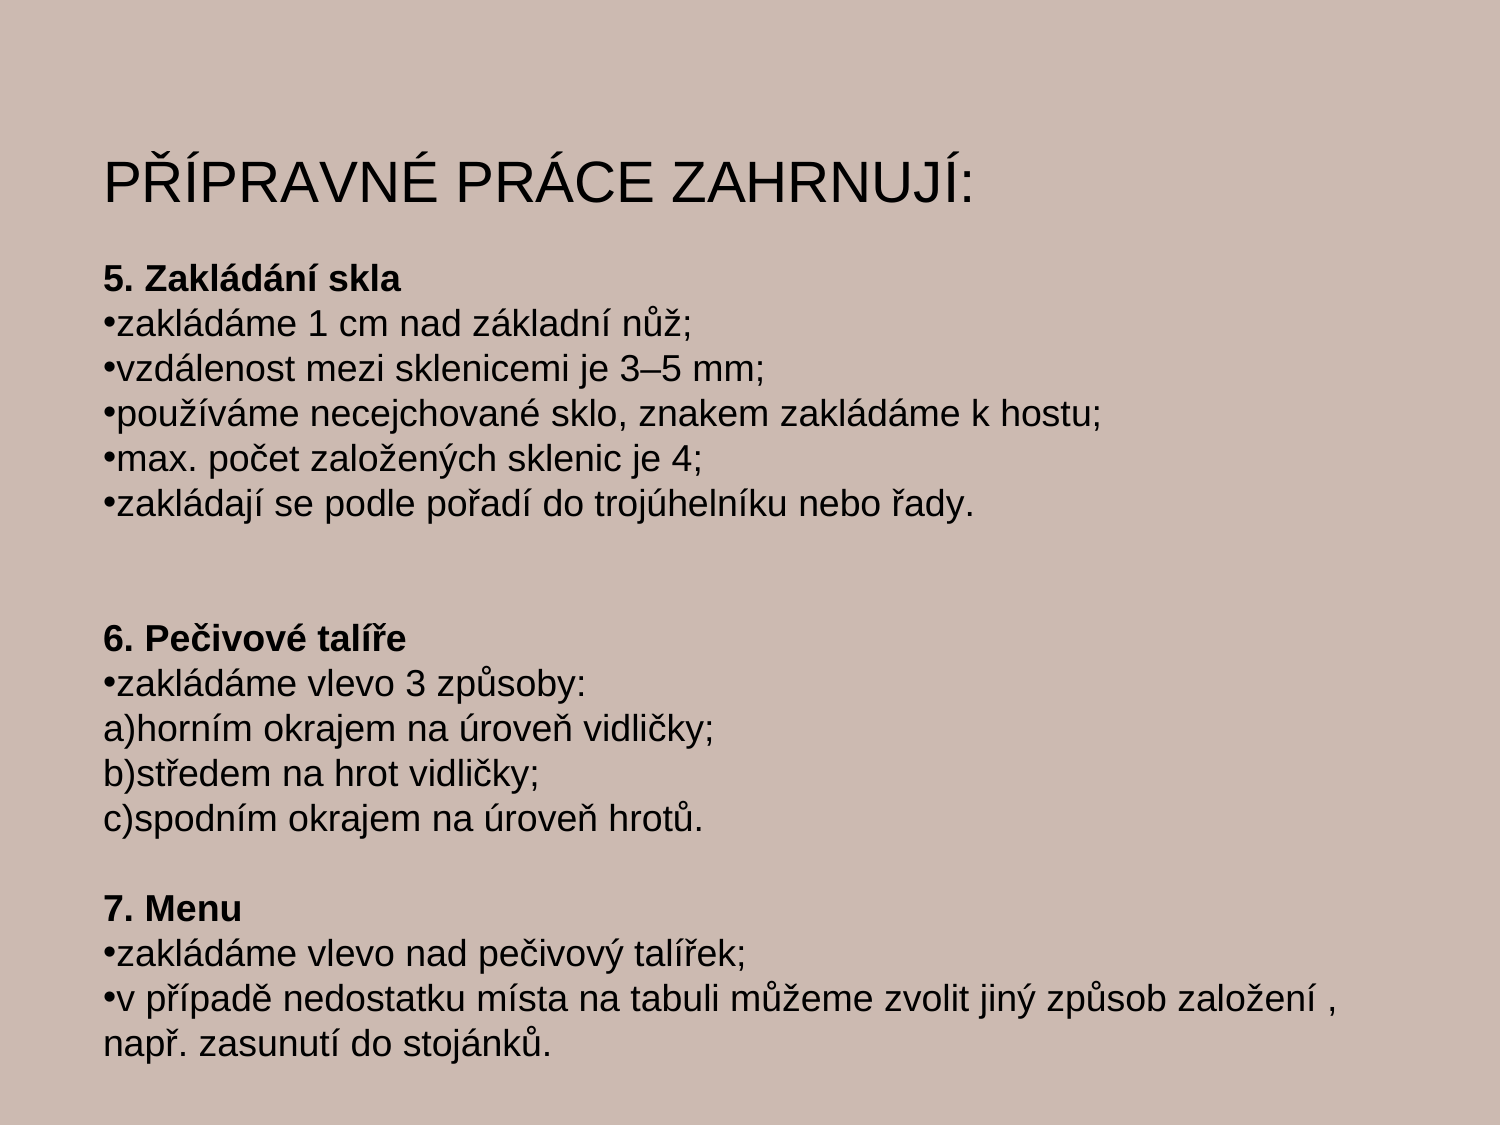

PŘÍPRAVNÉ PRÁCE ZAHRNUJÍ:
5. Zakládání skla
zakládáme 1 cm nad základní nůž;
vzdálenost mezi sklenicemi je 3–5 mm;
používáme necejchované sklo, znakem zakládáme k hostu;
max. počet založených sklenic je 4;
zakládají se podle pořadí do trojúhelníku nebo řady.
6. Pečivové talíře
zakládáme vlevo 3 způsoby:
horním okrajem na úroveň vidličky;
středem na hrot vidličky;
spodním okrajem na úroveň hrotů.
7. Menu
zakládáme vlevo nad pečivový talířek;
v případě nedostatku místa na tabuli můžeme zvolit jiný způsob založení , např. zasunutí do stojánků.